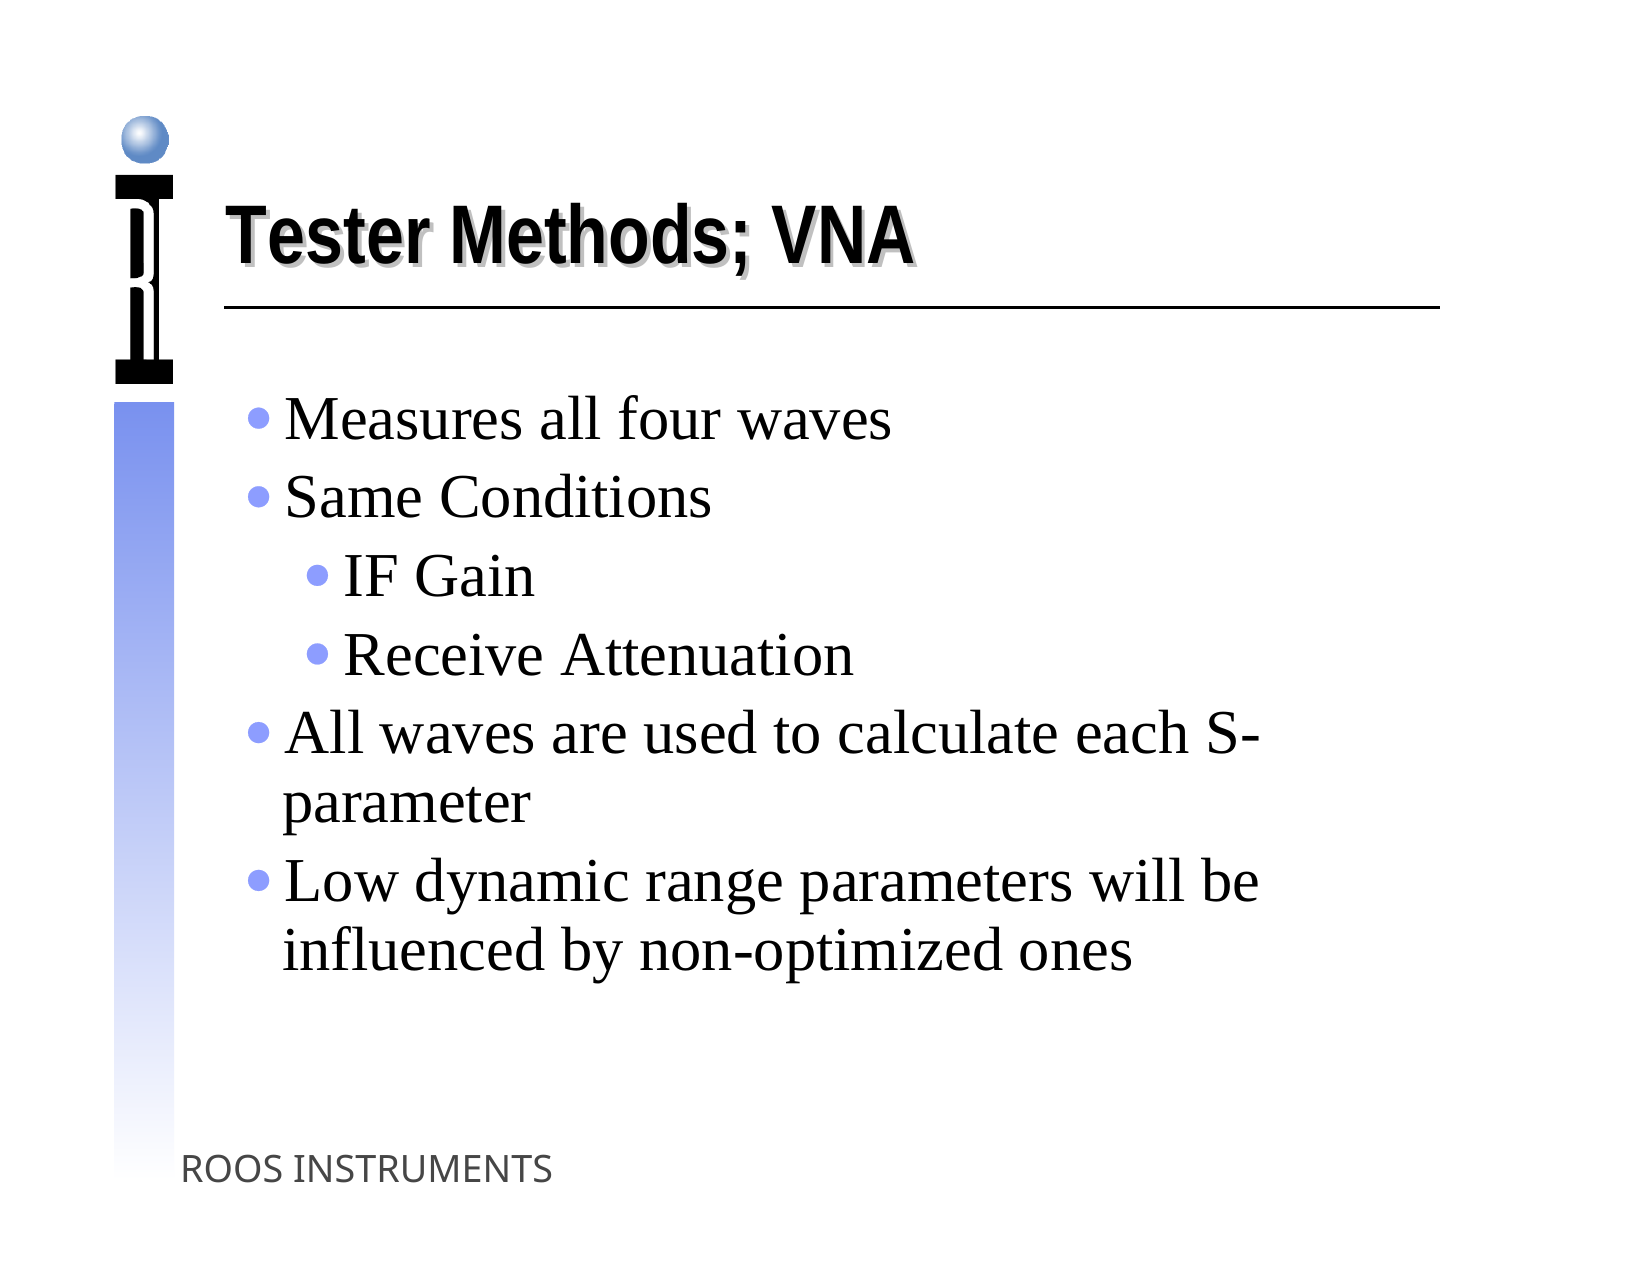

Tester Methods; VNA
Measures all four waves
Same Conditions
IF Gain
Receive Attenuation
All waves are used to calculate each S-parameter
Low dynamic range parameters will be influenced by non-optimized ones